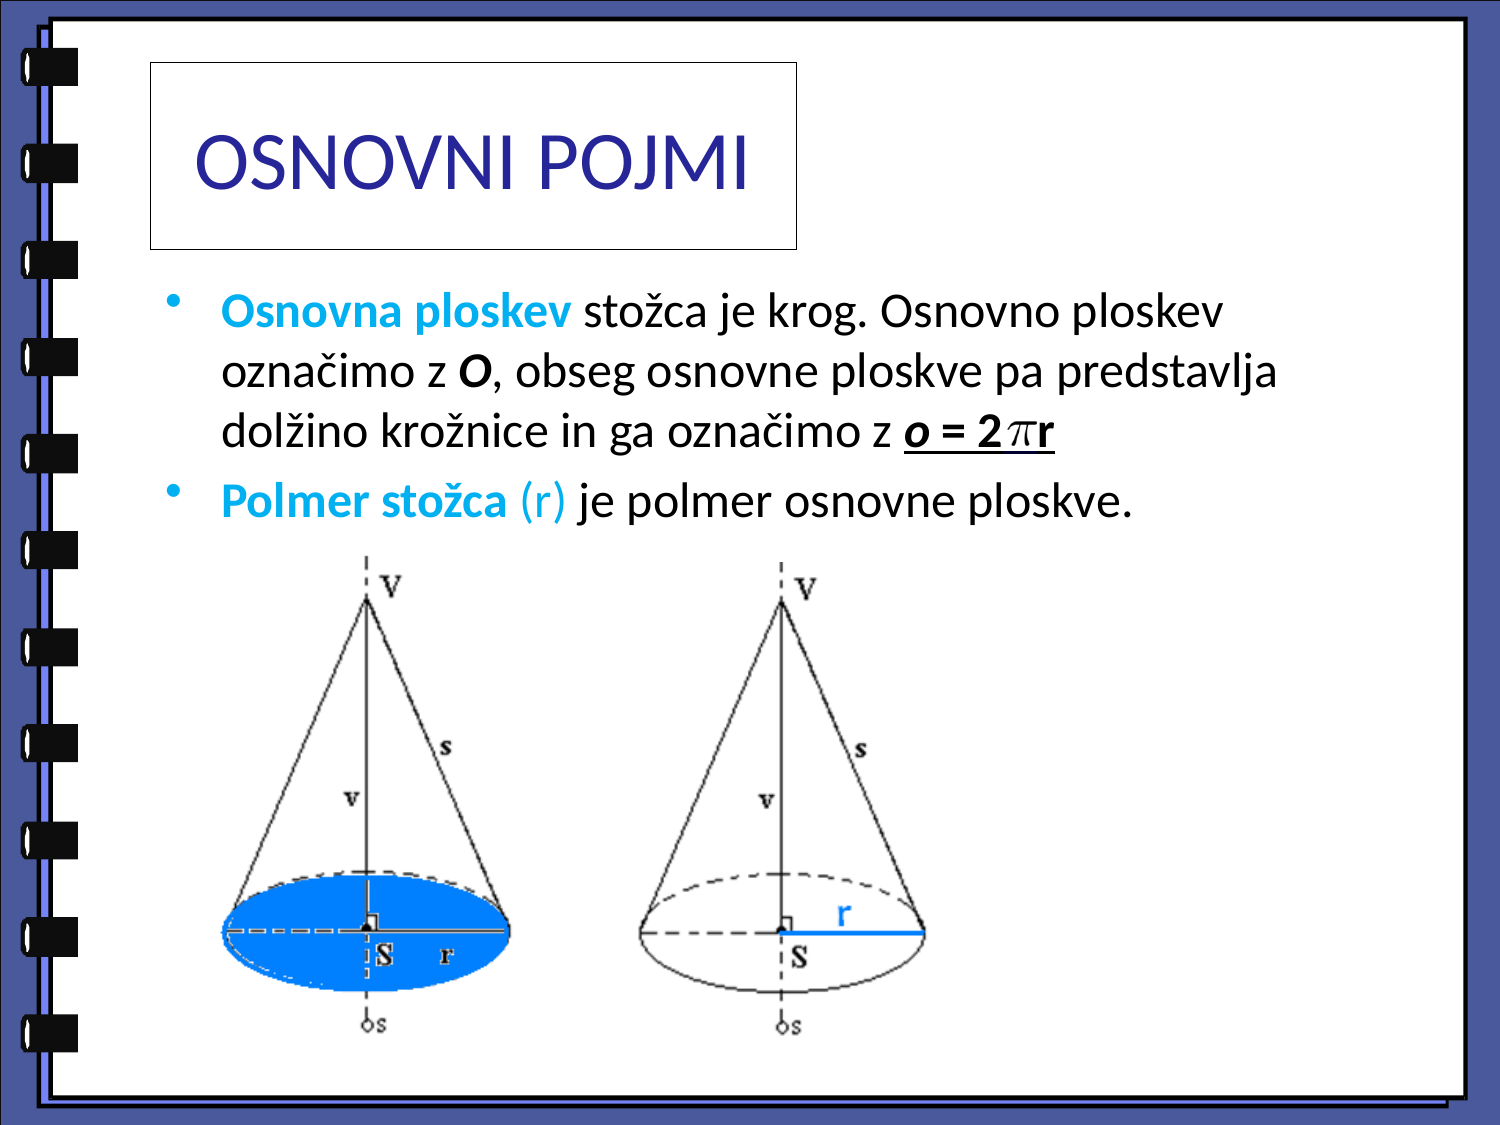

OSNOVNI POJMI
# Osnovna ploskev stožca je krog. Osnovno ploskev označimo z O, obseg osnovne ploskve pa predstavlja dolžino krožnice in ga označimo z o = 2 r
Polmer stožca (r) je polmer osnovne ploskve.